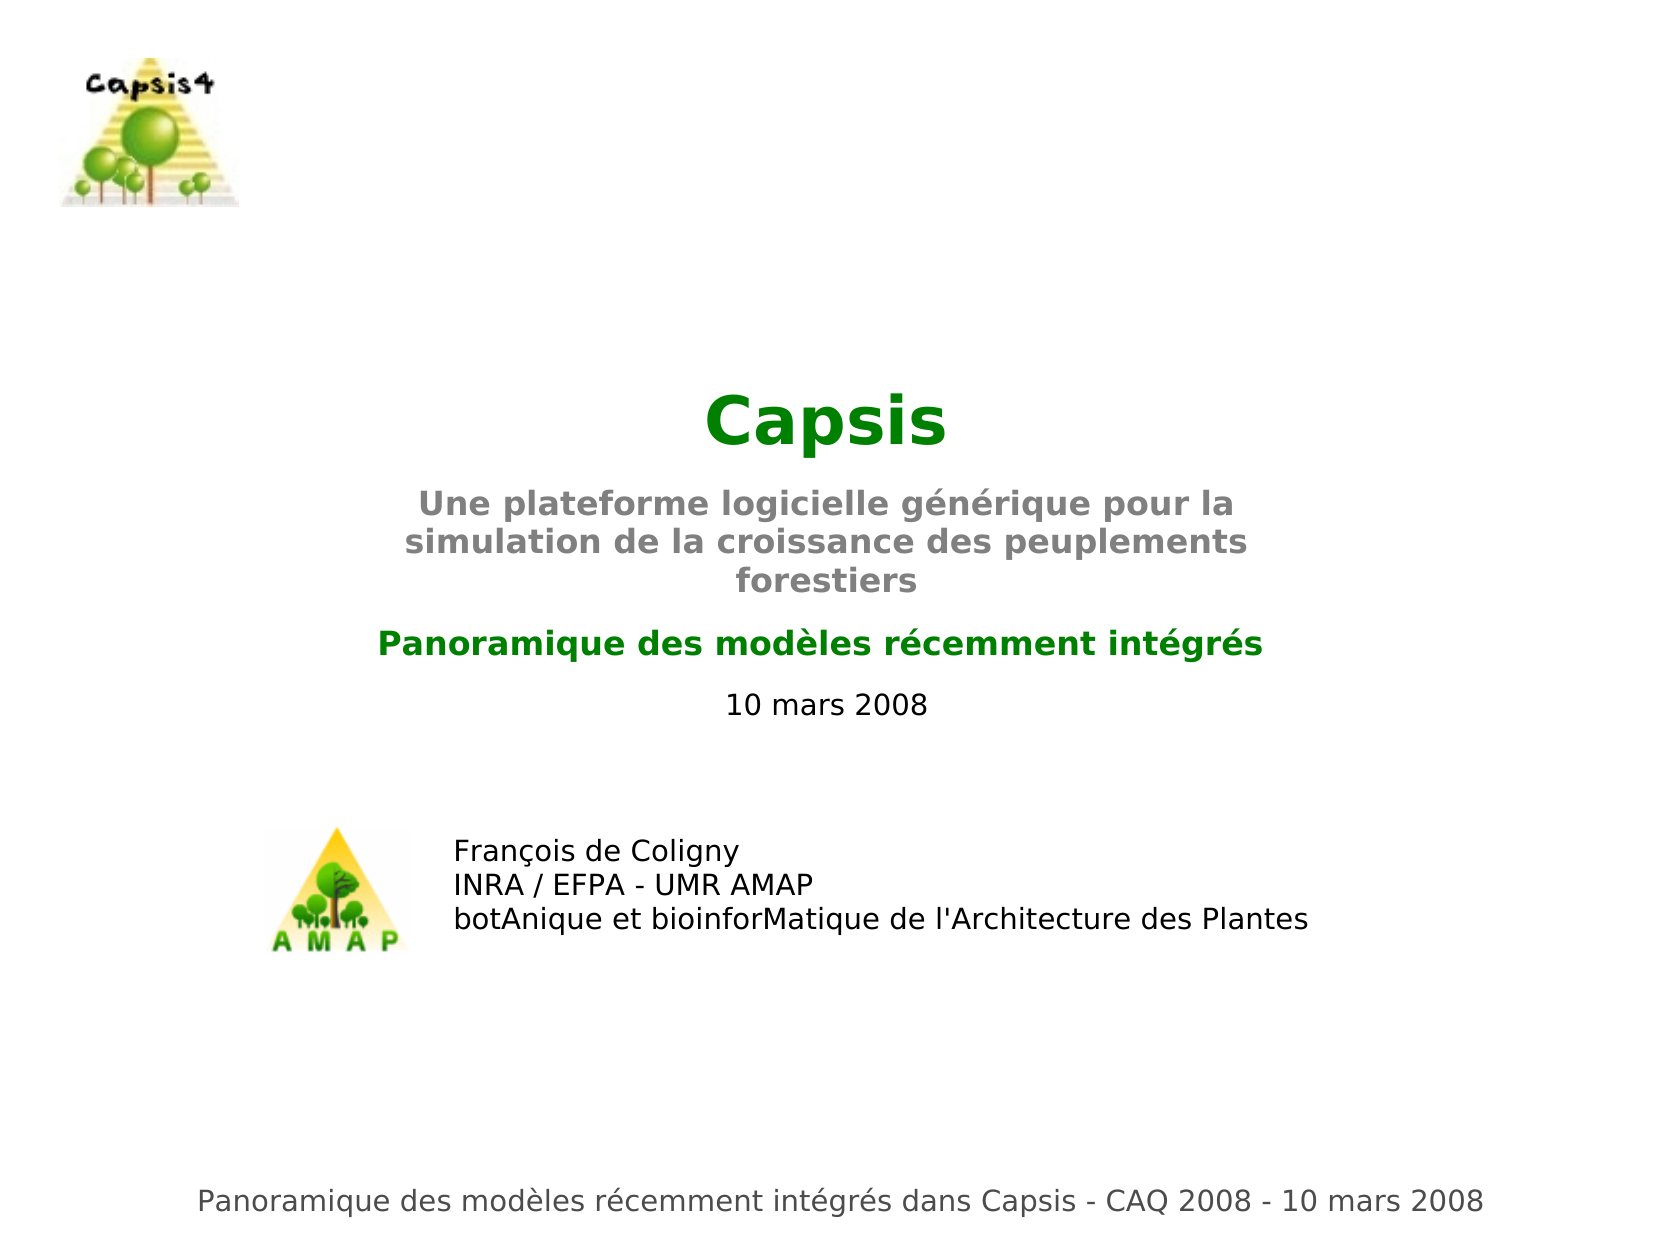

Capsis
Une plateforme logicielle générique pour la simulation de la croissance des peuplements forestiers
Panoramique des modèles récemment intégrés
10 mars 2008
François de Coligny
INRA / EFPA - UMR AMAP
botAnique et bioinforMatique de l'Architecture des Plantes
Panoramique des modèles récemment intégrés dans Capsis - CAQ 2008 - 10 mars 2008